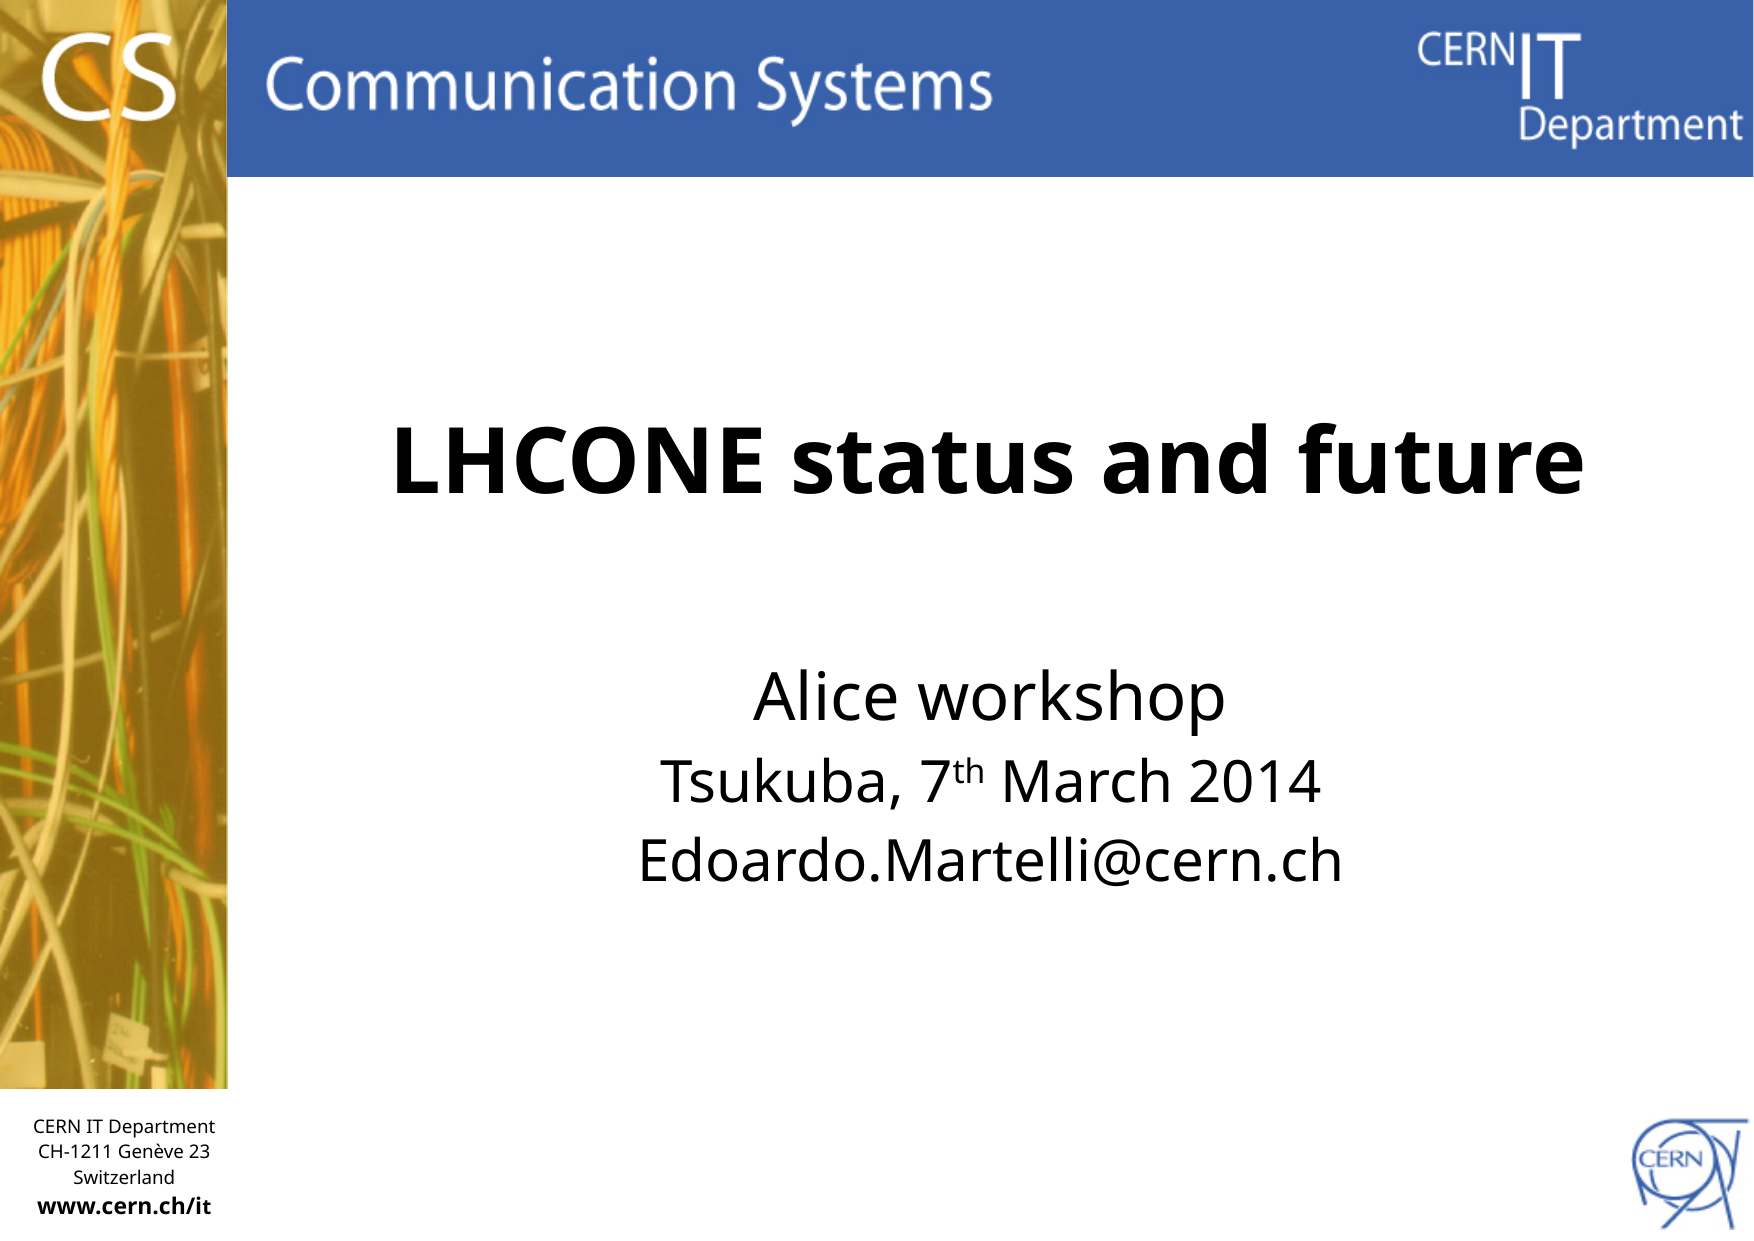

# LHCONE status and future
Alice workshop
Tsukuba, 7th March 2014
Edoardo.Martelli@cern.ch
CERN IT Department
CH-1211 Genève 23
Switzerland
www.cern.ch/it
1